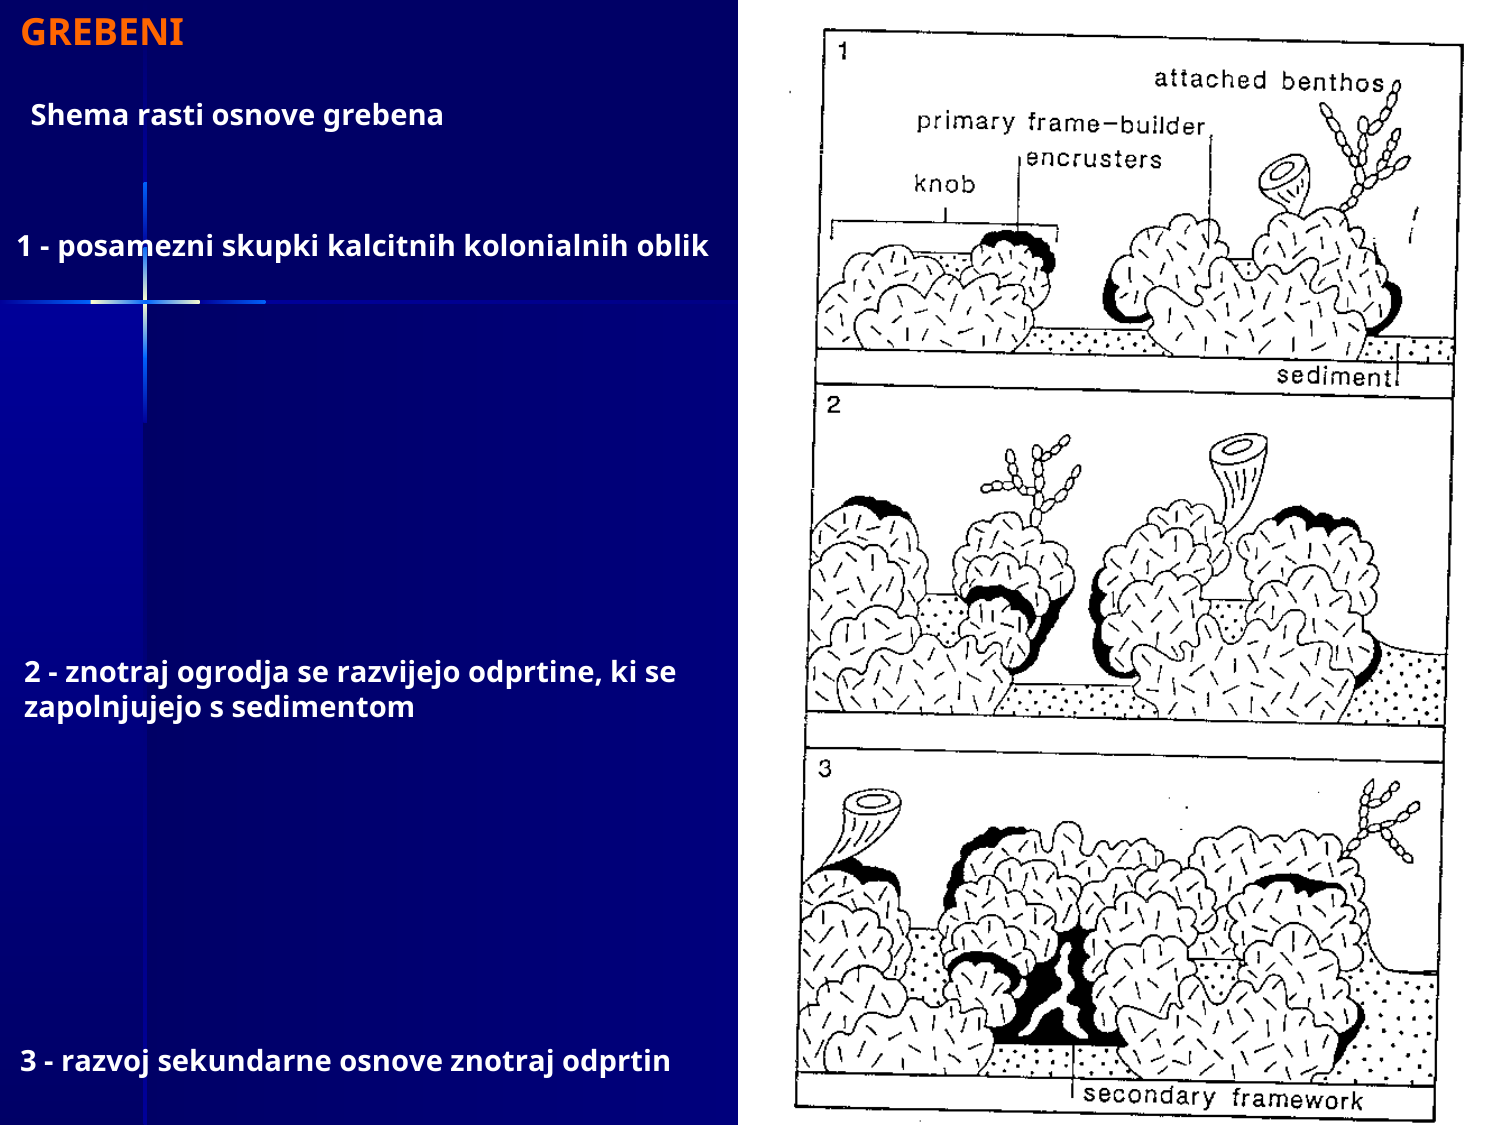

GREBENI
Shema rasti osnove grebena
1 - posamezni skupki kalcitnih kolonialnih oblik
2 - znotraj ogrodja se razvijejo odprtine, ki se
zapolnjujejo s sedimentom
3 - razvoj sekundarne osnove znotraj odprtin